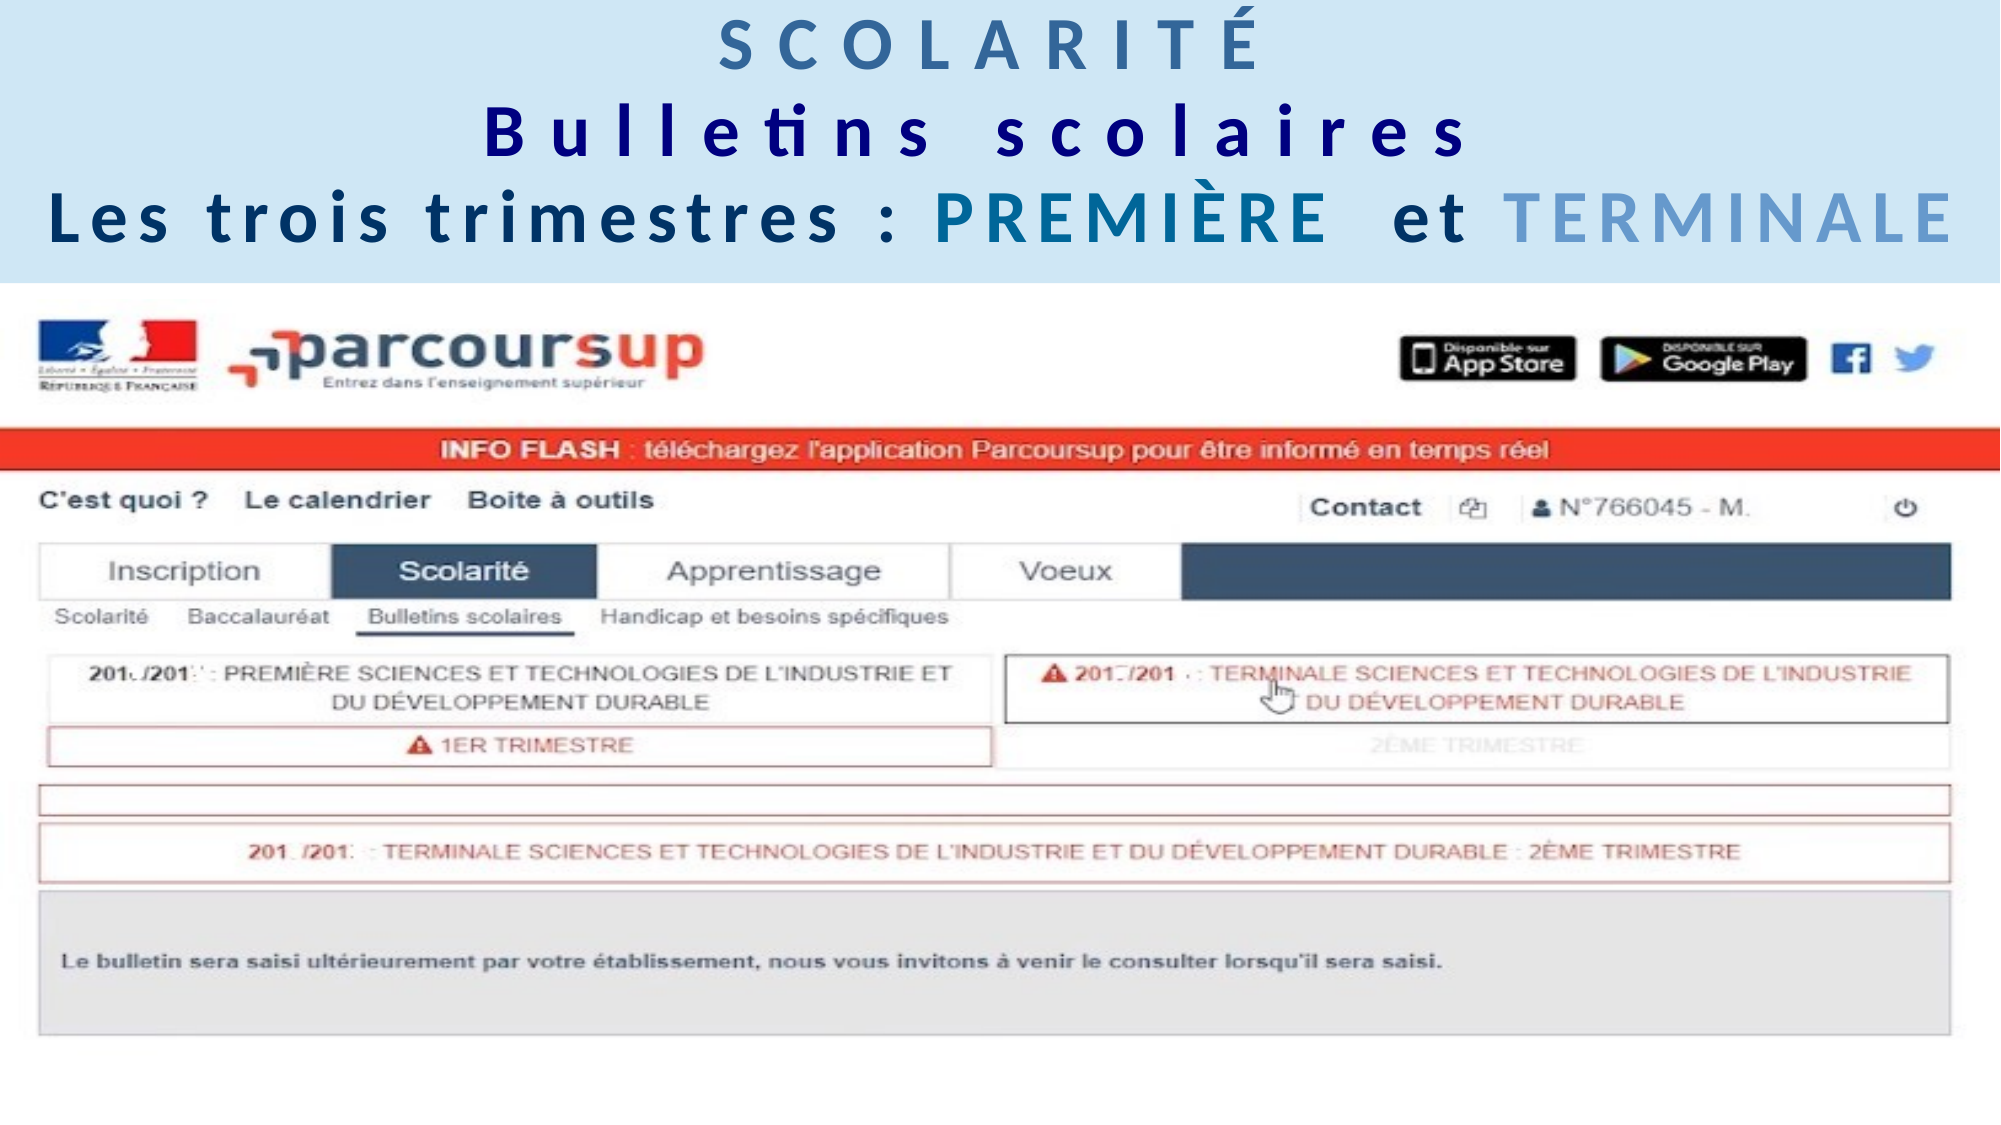

# SCOLARITÉ Bulletins scolaires Les trois trimestres : PREMIÈRE et TERMINALE